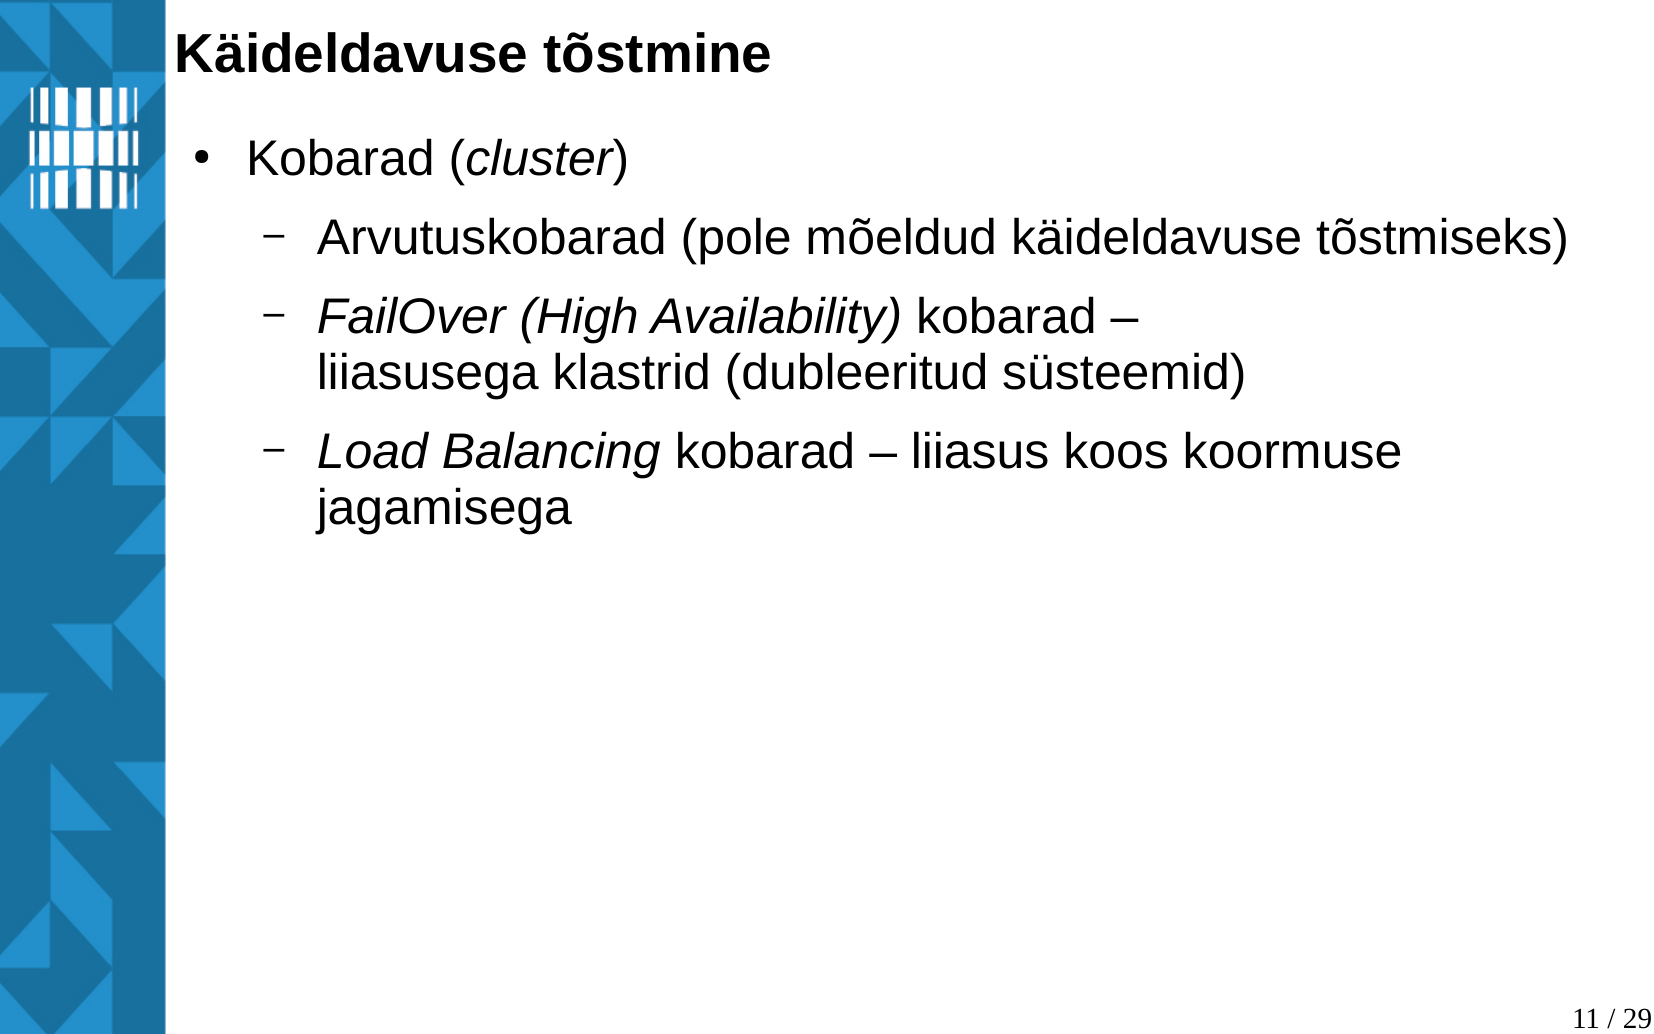

# Käideldavuse tõstmine
Kobarad (cluster)
Arvutuskobarad (pole mõeldud käideldavuse tõstmiseks)
FailOver (High Availability) kobarad –
liiasusega klastrid (dubleeritud süsteemid)
Load Balancing kobarad – liiasus koos koormuse jagamisega
11